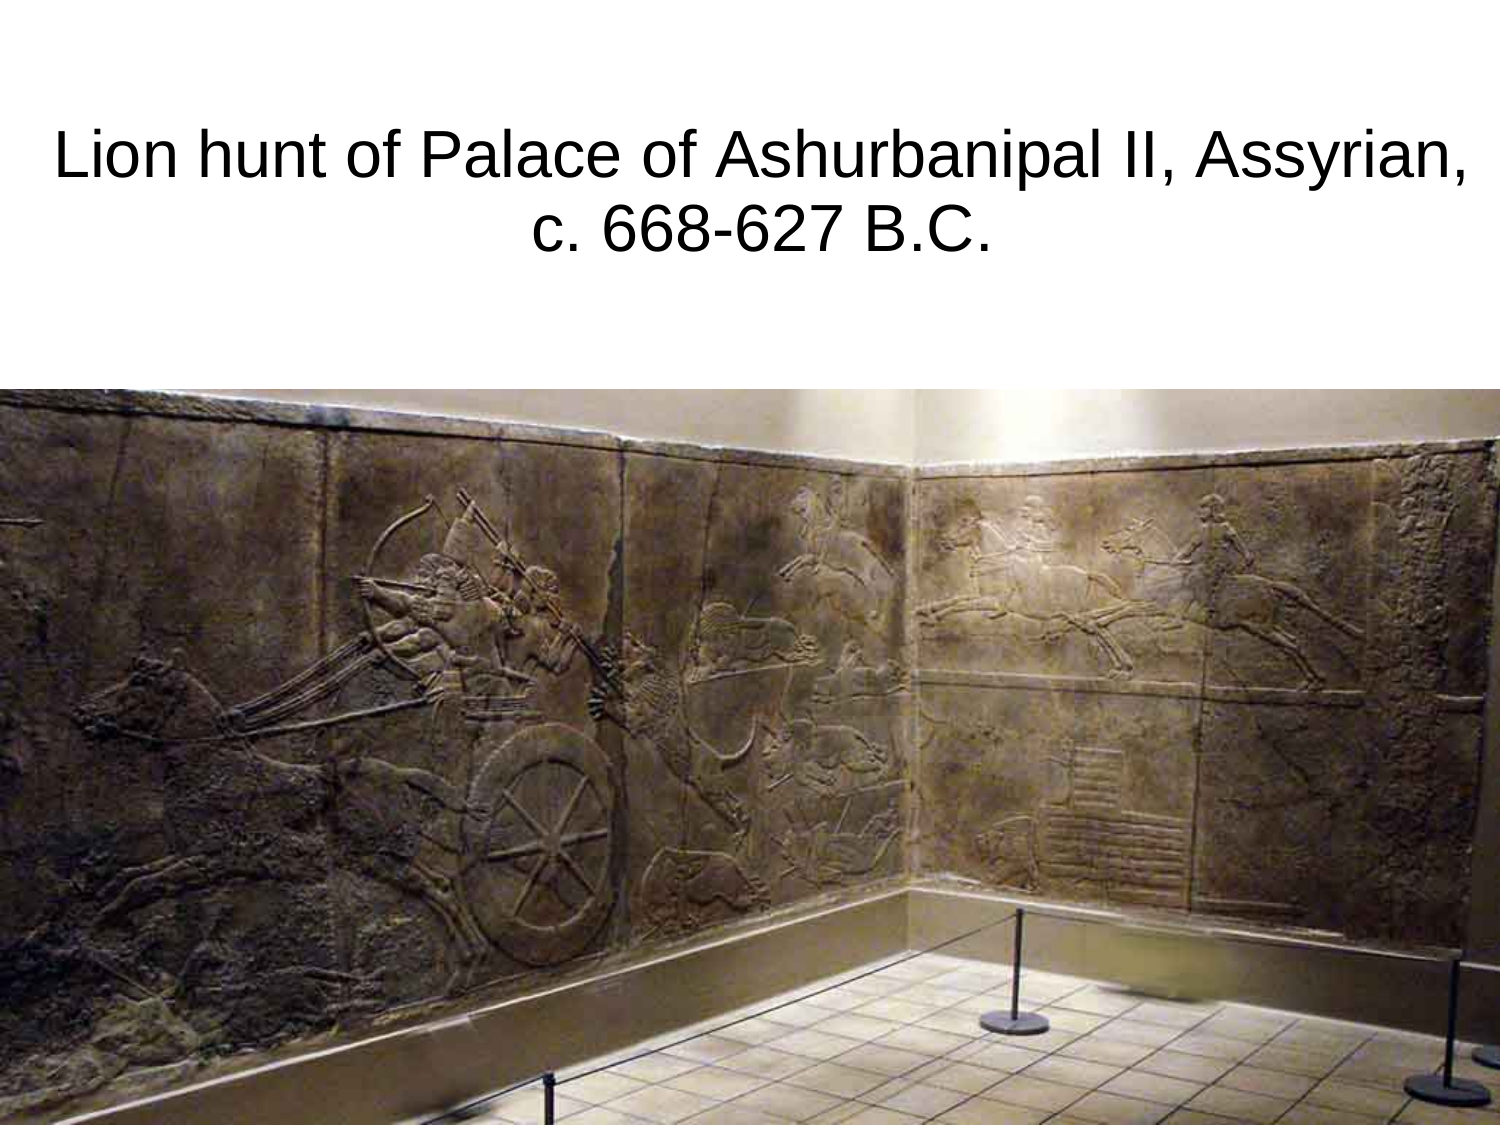

# Lion hunt of Palace of Ashurbanipal II, Assyrian, c. 668-627 B.C.